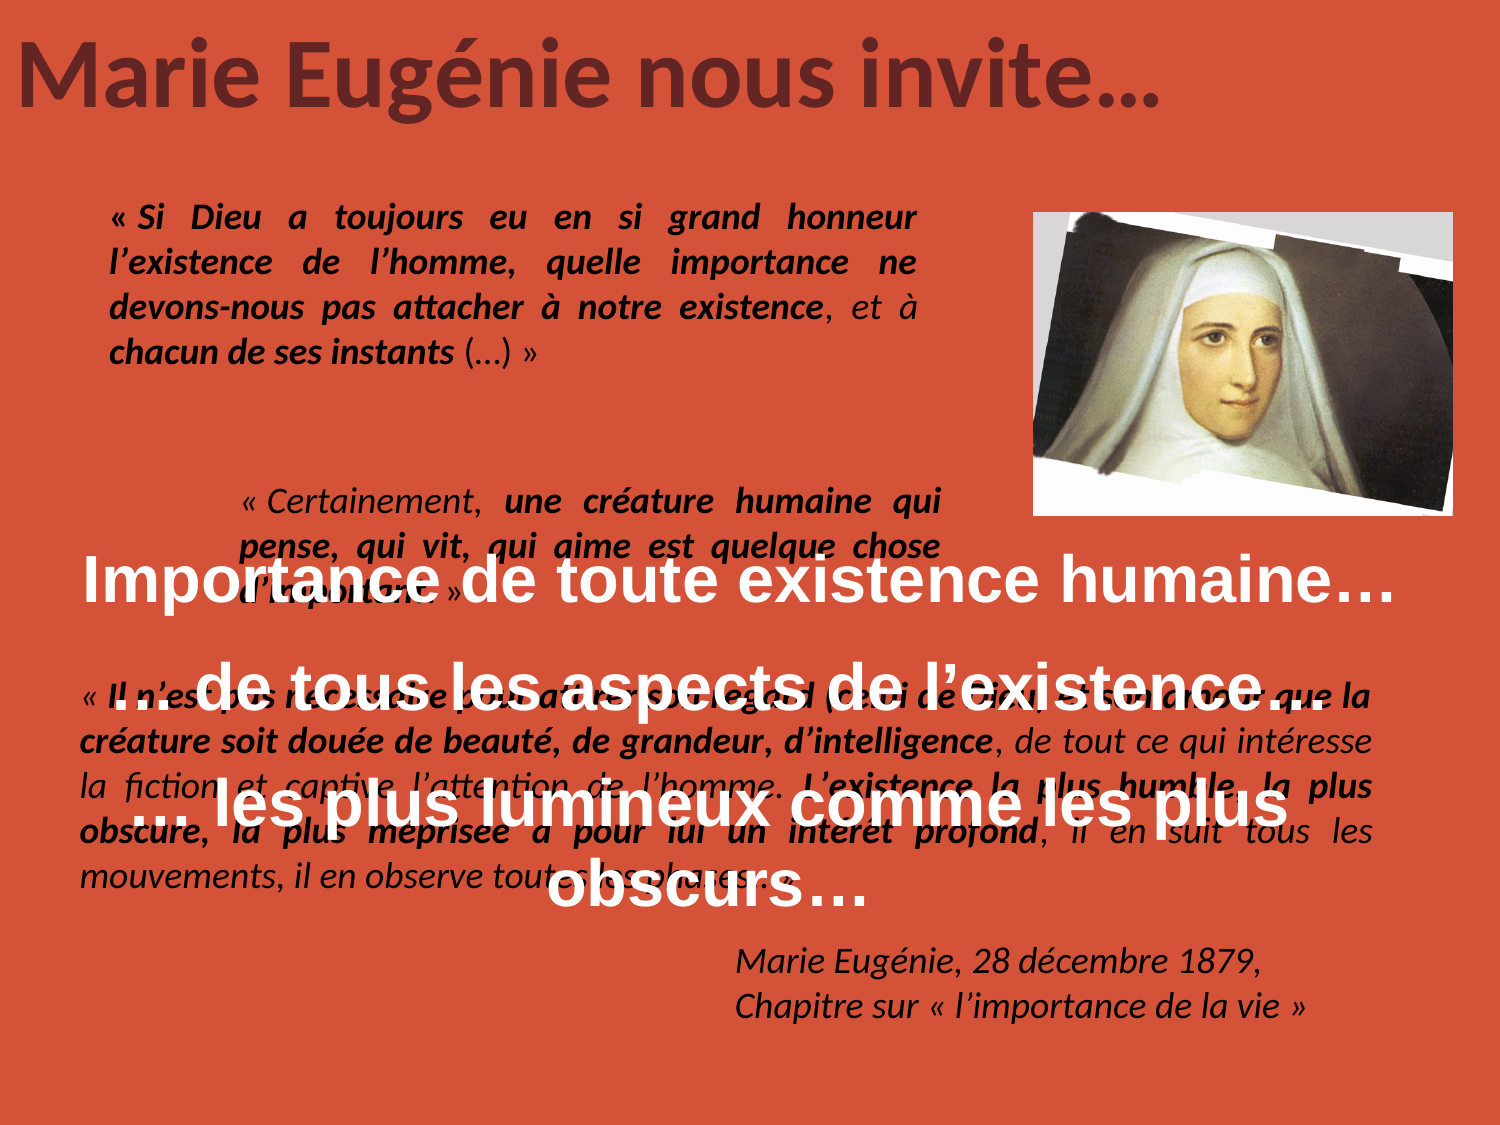

Marie Eugénie nous invite…
« Si Dieu a toujours eu en si grand honneur l’existence de l’homme, quelle importance ne devons-nous pas attacher à notre existence, et à chacun de ses instants (…) »
« Certainement, une créature humaine qui pense, qui vit, qui aime est quelque chose d’important. »
Importance de toute existence humaine…
… de tous les aspects de l’existence…
« Il n’est pas nécessaire pour attirer son regard (celui de Dieu) et son amour que la créature soit douée de beauté, de grandeur, d’intelligence, de tout ce qui intéresse la fiction et captive l’attention de l’homme. L’existence la plus humble, la plus obscure, la plus méprisée a pour lui un intérêt profond, il en suit tous les mouvements, il en observe toutes les phases.. »
… les plus lumineux comme les plus obscurs…
Marie Eugénie, 28 décembre 1879, Chapitre sur « l’importance de la vie »